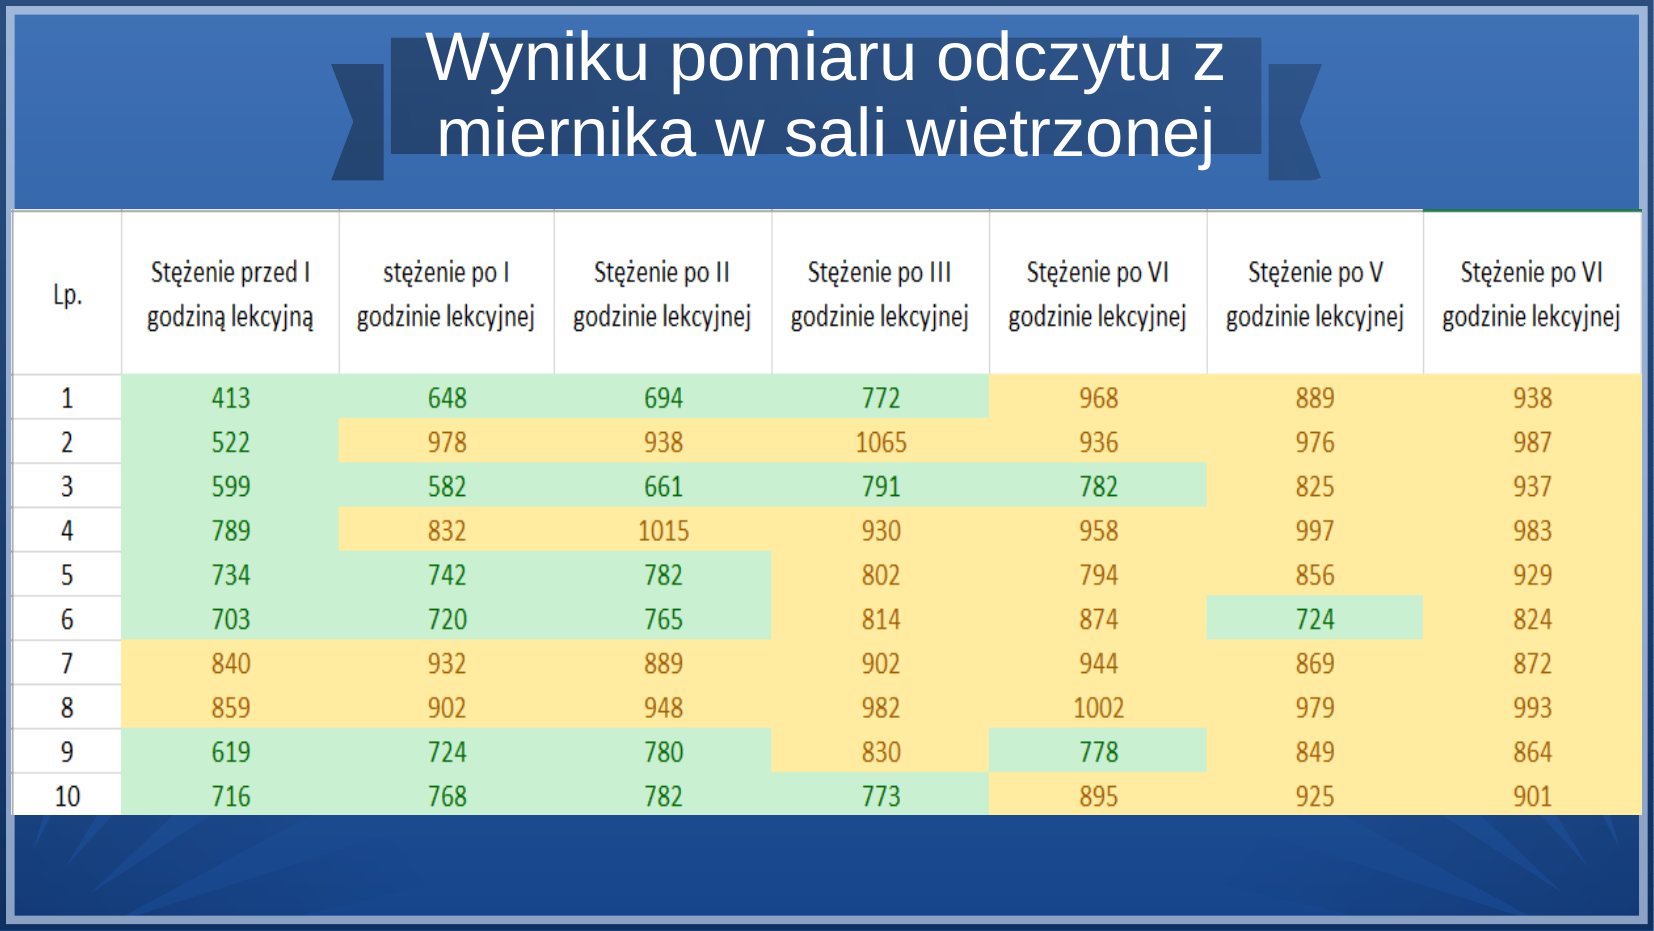

# Wyniku pomiaru odczytu z miernika w sali wietrzonej